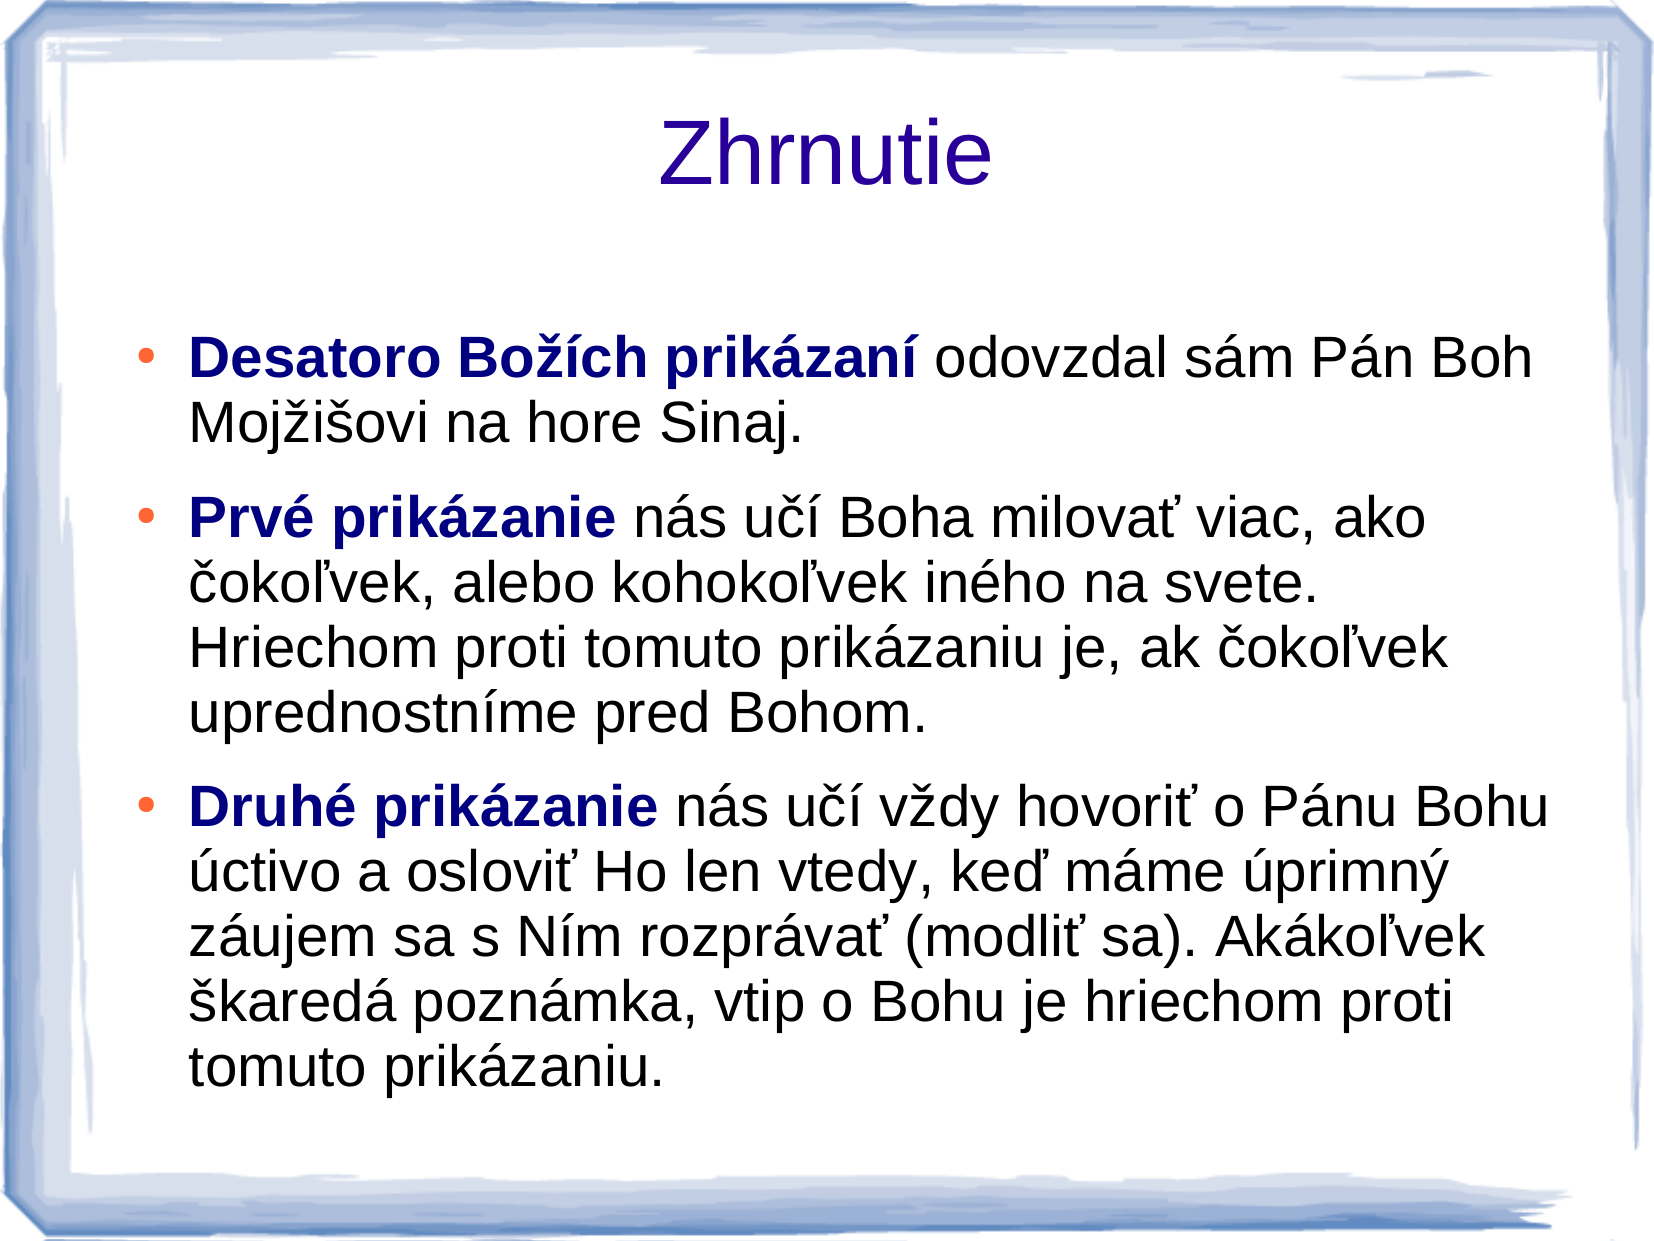

# Zhrnutie
Desatoro Božích prikázaní odovzdal sám Pán Boh Mojžišovi na hore Sinaj.
Prvé prikázanie nás učí Boha milovať viac, ako čokoľvek, alebo kohokoľvek iného na svete. Hriechom proti tomuto prikázaniu je, ak čokoľvek uprednostníme pred Bohom.
Druhé prikázanie nás učí vždy hovoriť o Pánu Bohu úctivo a osloviť Ho len vtedy, keď máme úprimný záujem sa s Ním rozprávať (modliť sa). Akákoľvek škaredá poznámka, vtip o Bohu je hriechom proti tomuto prikázaniu.